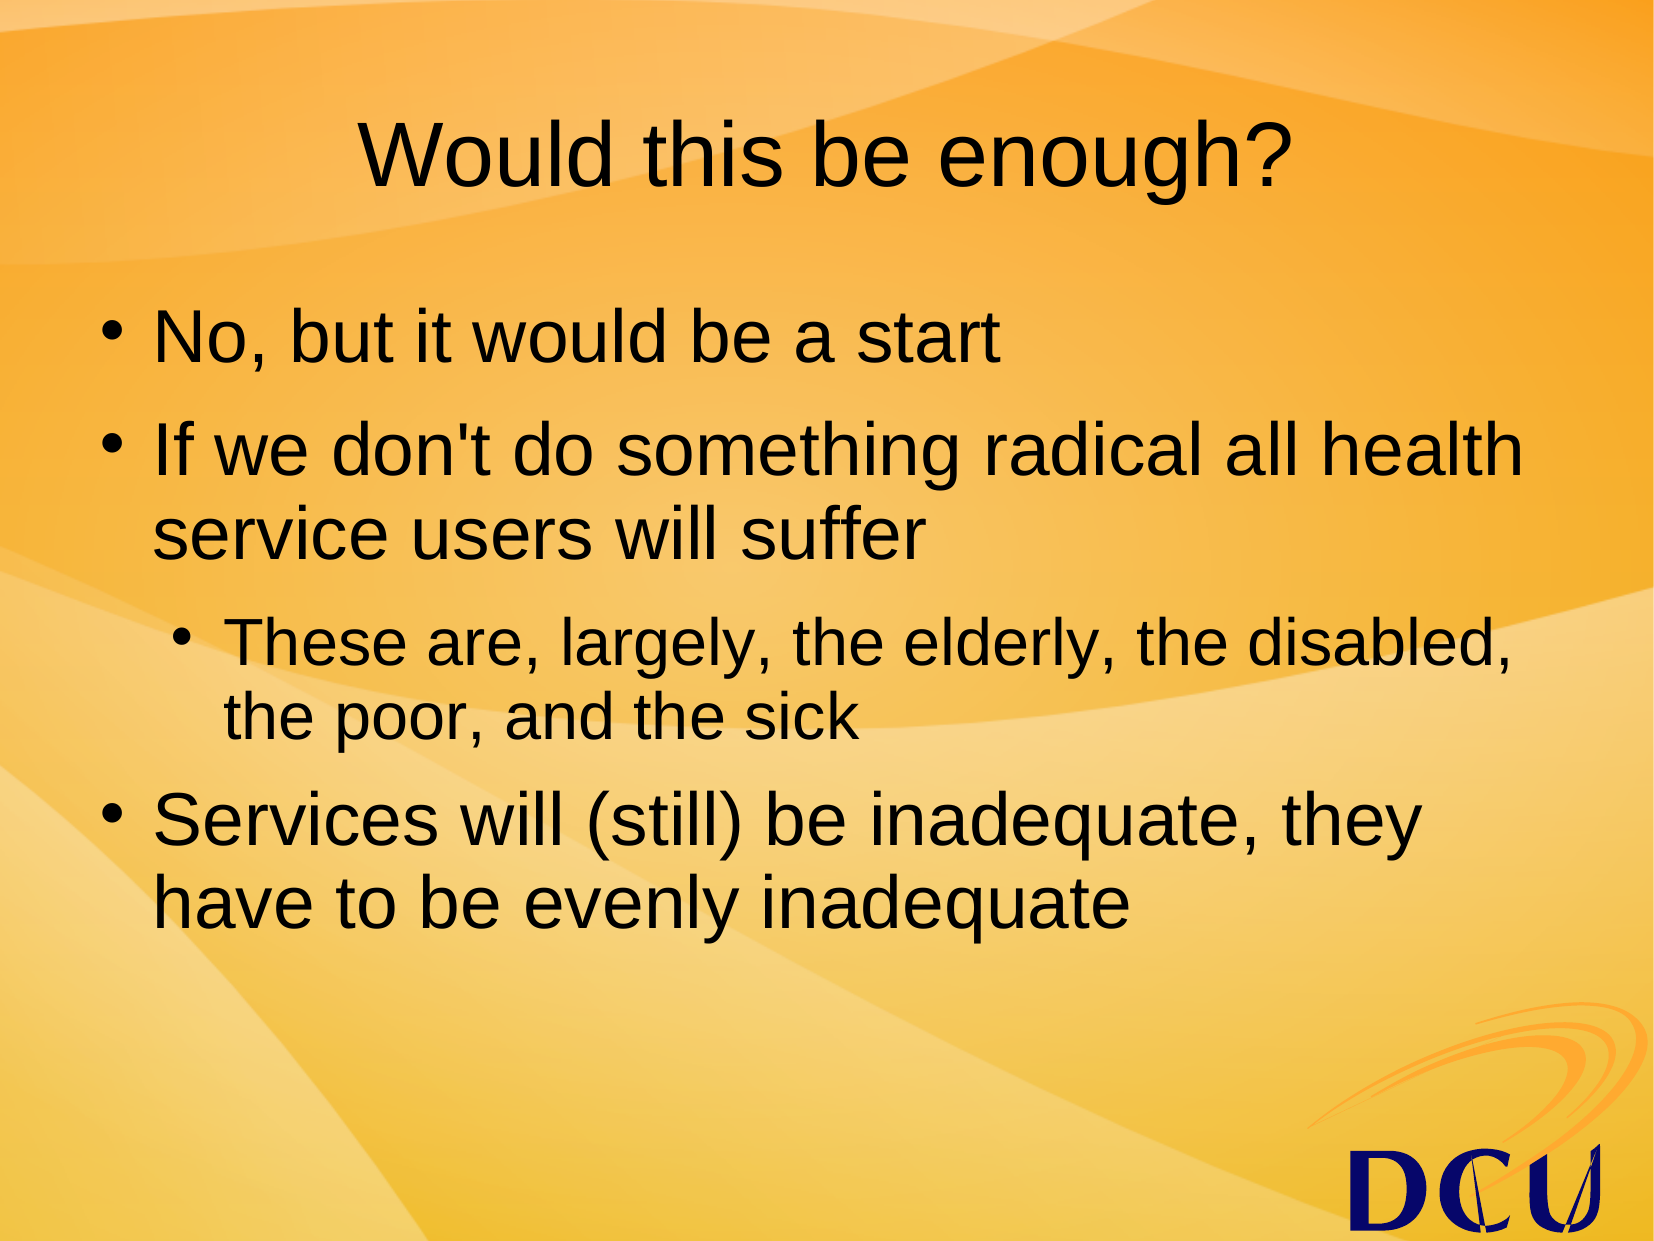

# Would this be enough?
No, but it would be a start
If we don't do something radical all health service users will suffer
These are, largely, the elderly, the disabled, the poor, and the sick
Services will (still) be inadequate, they have to be evenly inadequate